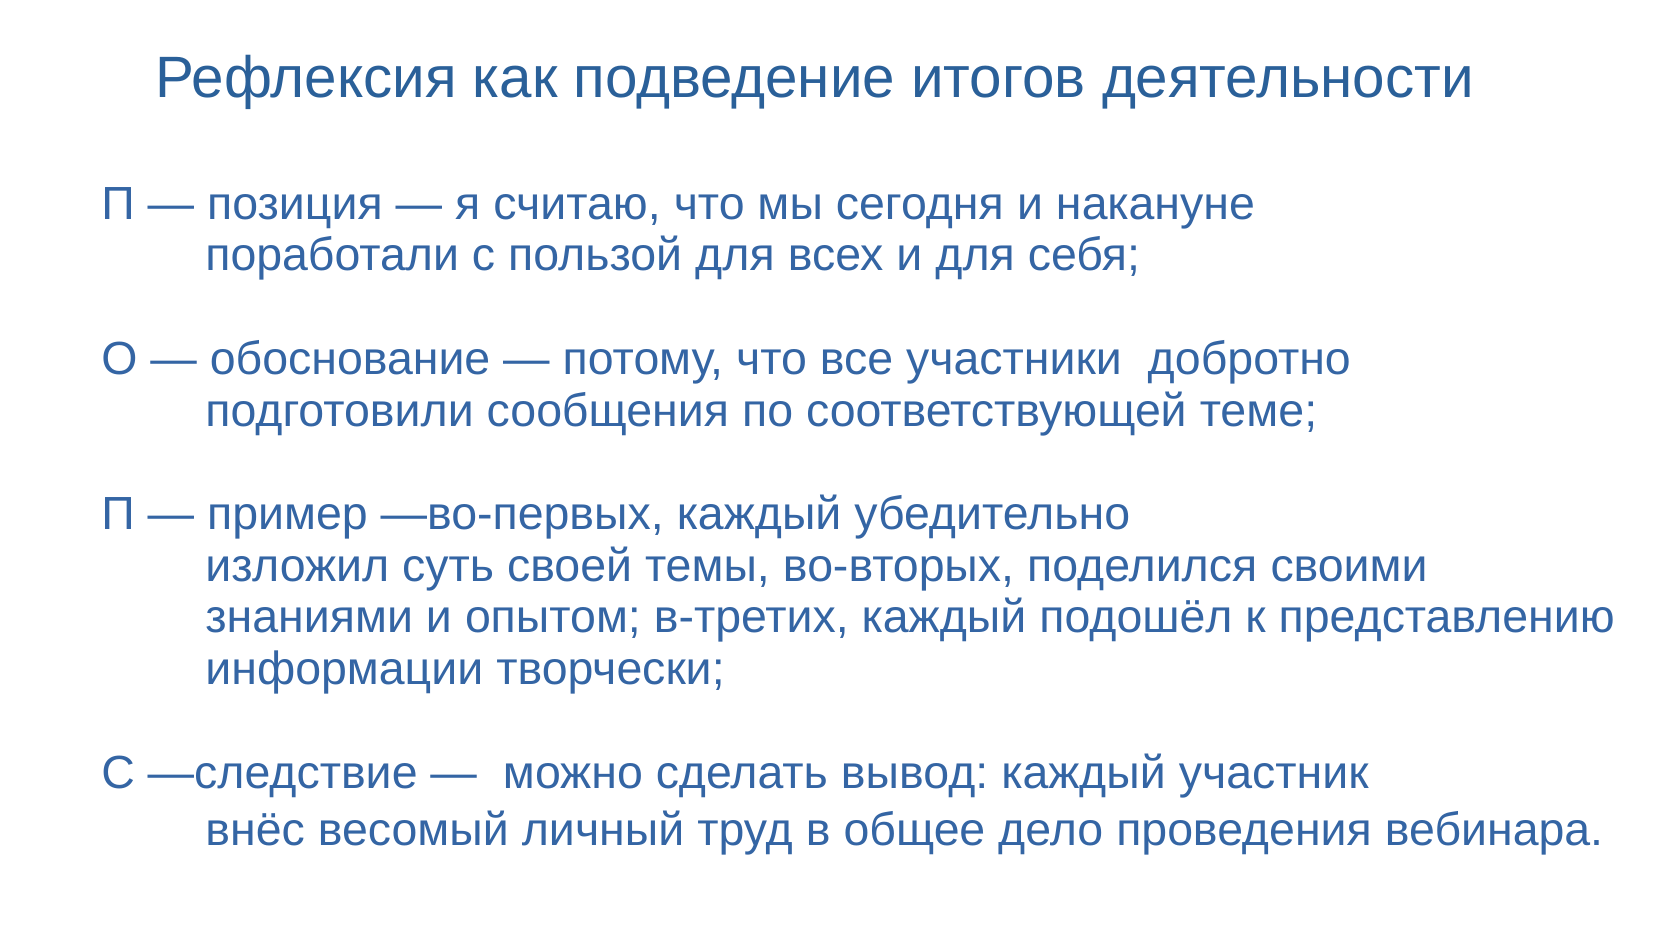

# Рефлексия как подведение итогов деятельности
П — позиция — я считаю, что мы сегодня и накануне
 поработали с пользой для всех и для себя;
О — обоснование — потому, что все участники добротно
 подготовили сообщения по соответствующей теме;
П — пример —во-первых, каждый убедительно
 изложил суть своей темы, во-вторых, поделился своими
 знаниями и опытом; в-третих, каждый подошёл к представлению
 информации творчески;
С —следствие — можно сделать вывод: каждый участник
 внёс весомый личный труд в общее дело проведения вебинара.